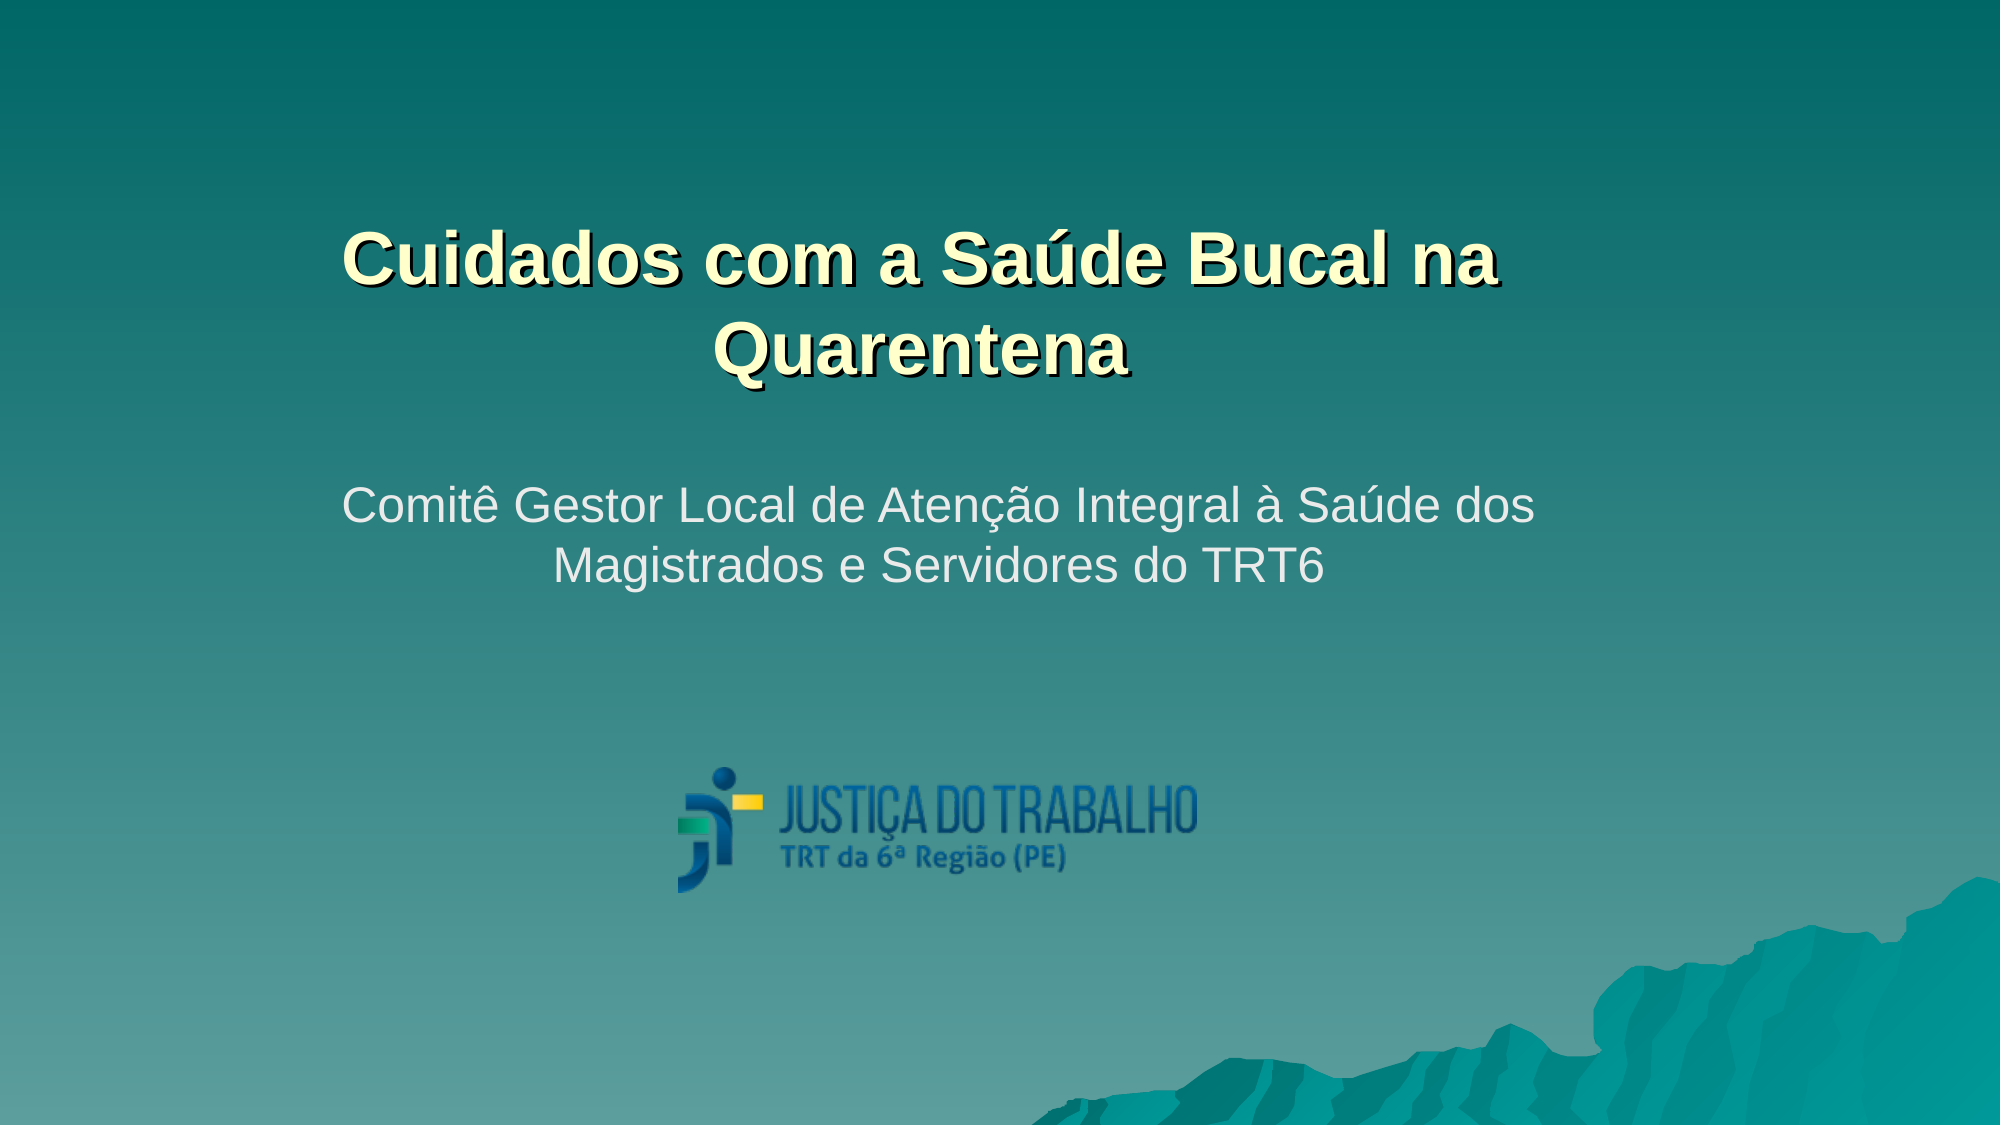

# Cuidados com a Saúde Bucal na Quarentena
Comitê Gestor Local de Atenção Integral à Saúde dos Magistrados e Servidores do TRT6